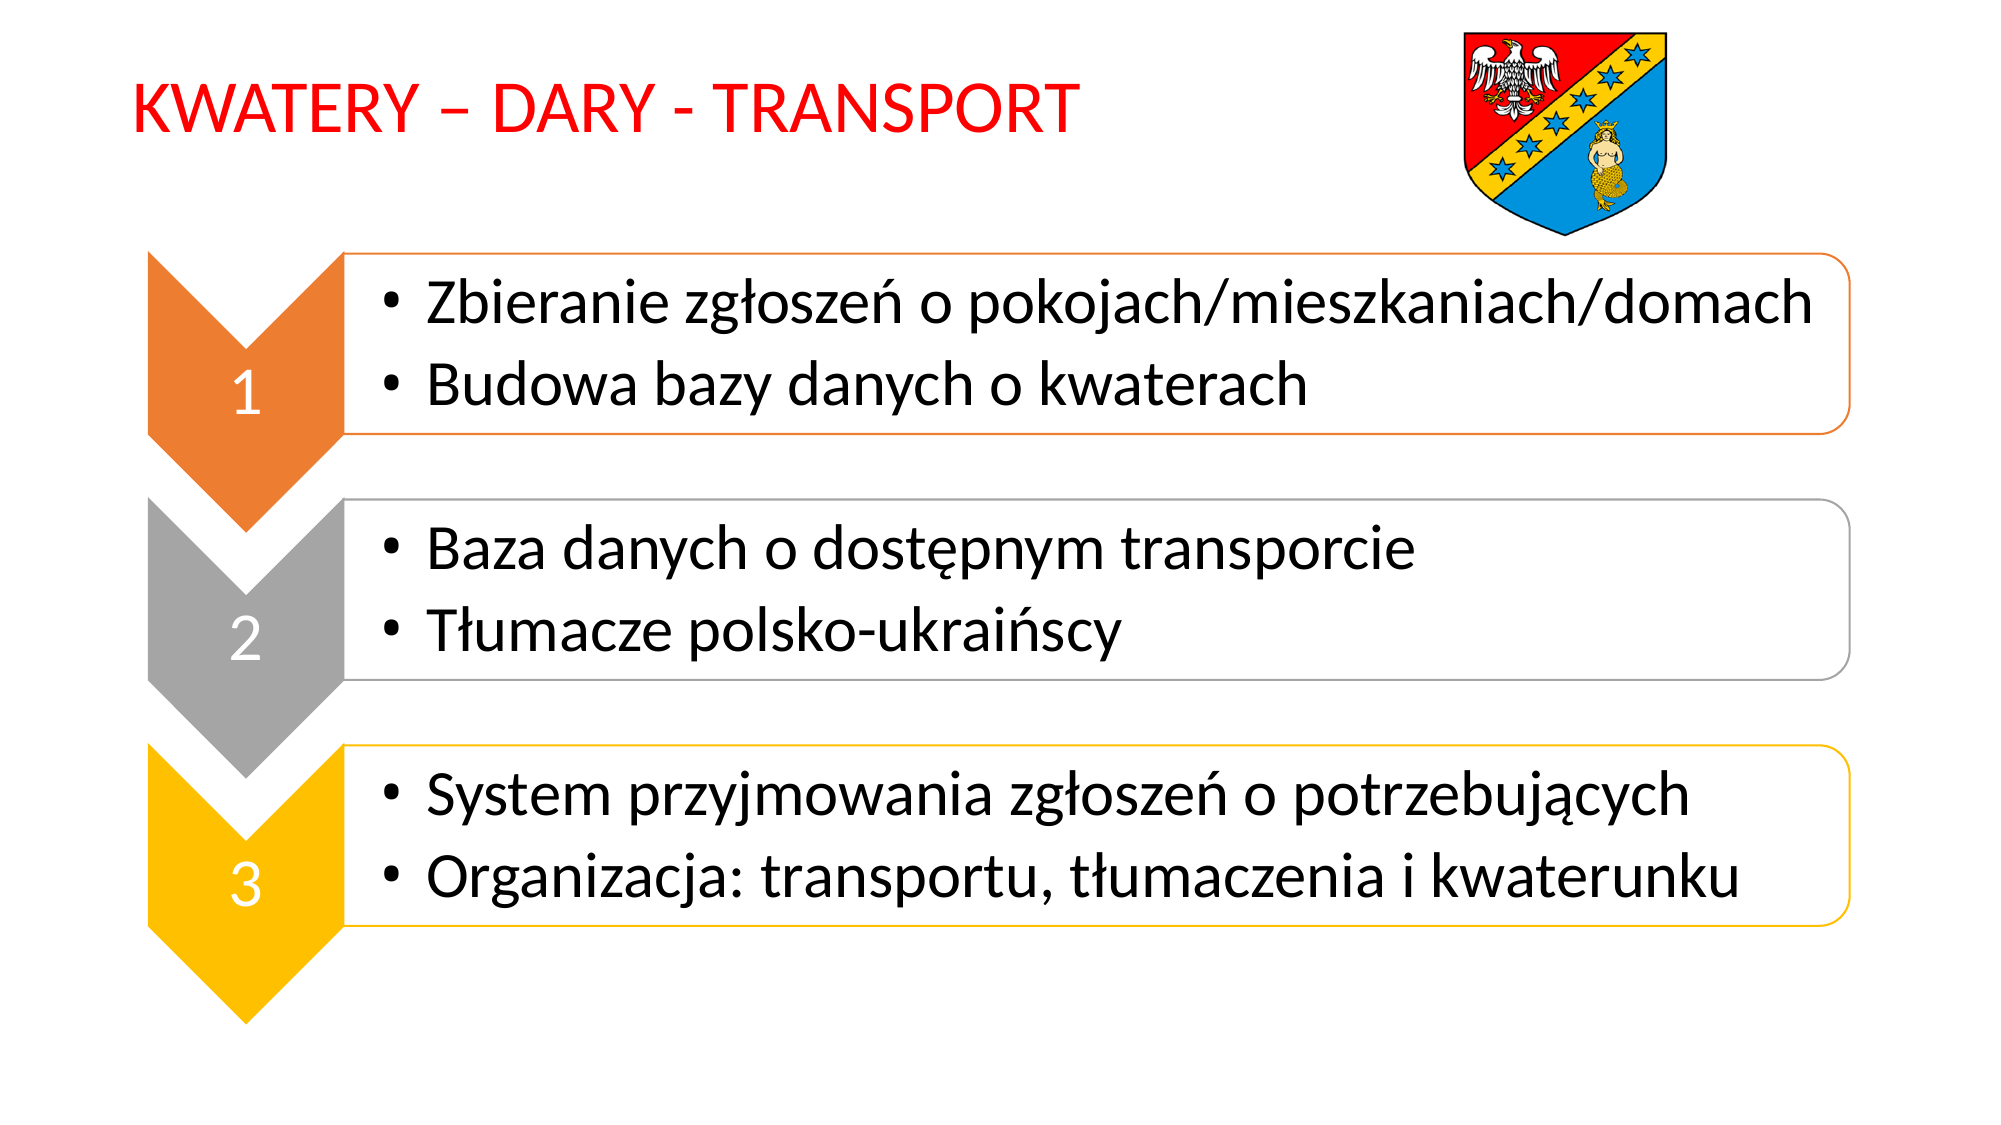

KWATERY – DARY - TRANSPORT
1
Zbieranie zgłoszeń o pokojach/mieszkaniach/domach
Budowa bazy danych o kwaterach
2
Baza danych o dostępnym transporcie
Tłumacze polsko-ukraińscy
3
System przyjmowania zgłoszeń o potrzebujących
Organizacja: transportu, tłumaczenia i kwaterunku